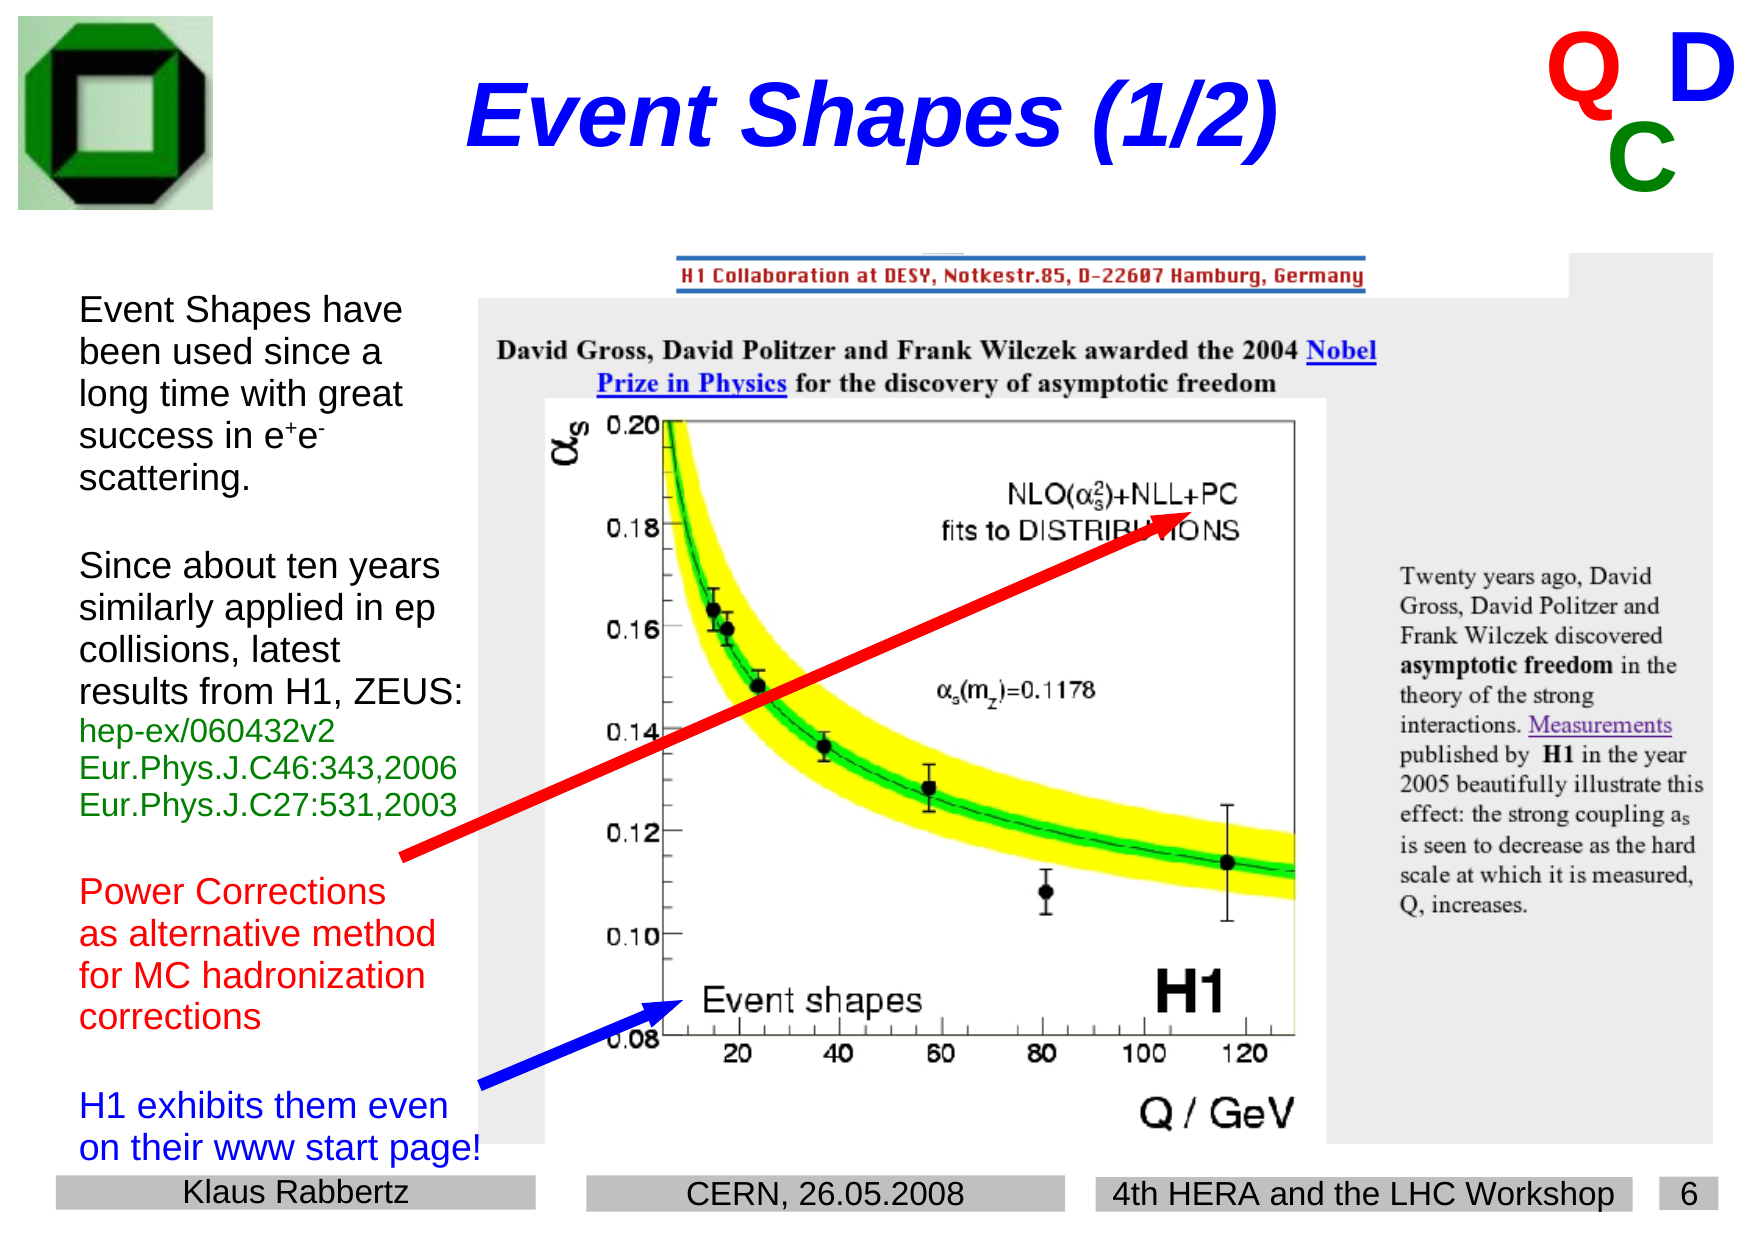

# Event Shapes (1/2)
Event Shapes have
been used since a
long time with great
success in e+e-
scattering.
Since about ten years
similarly applied in ep
collisions, latest
results from H1, ZEUS:
hep-ex/060432v2
Eur.Phys.J.C46:343,2006
Eur.Phys.J.C27:531,2003
Power Corrections
as alternative method
for MC hadronization
corrections
H1 exhibits them even
on their www start page!